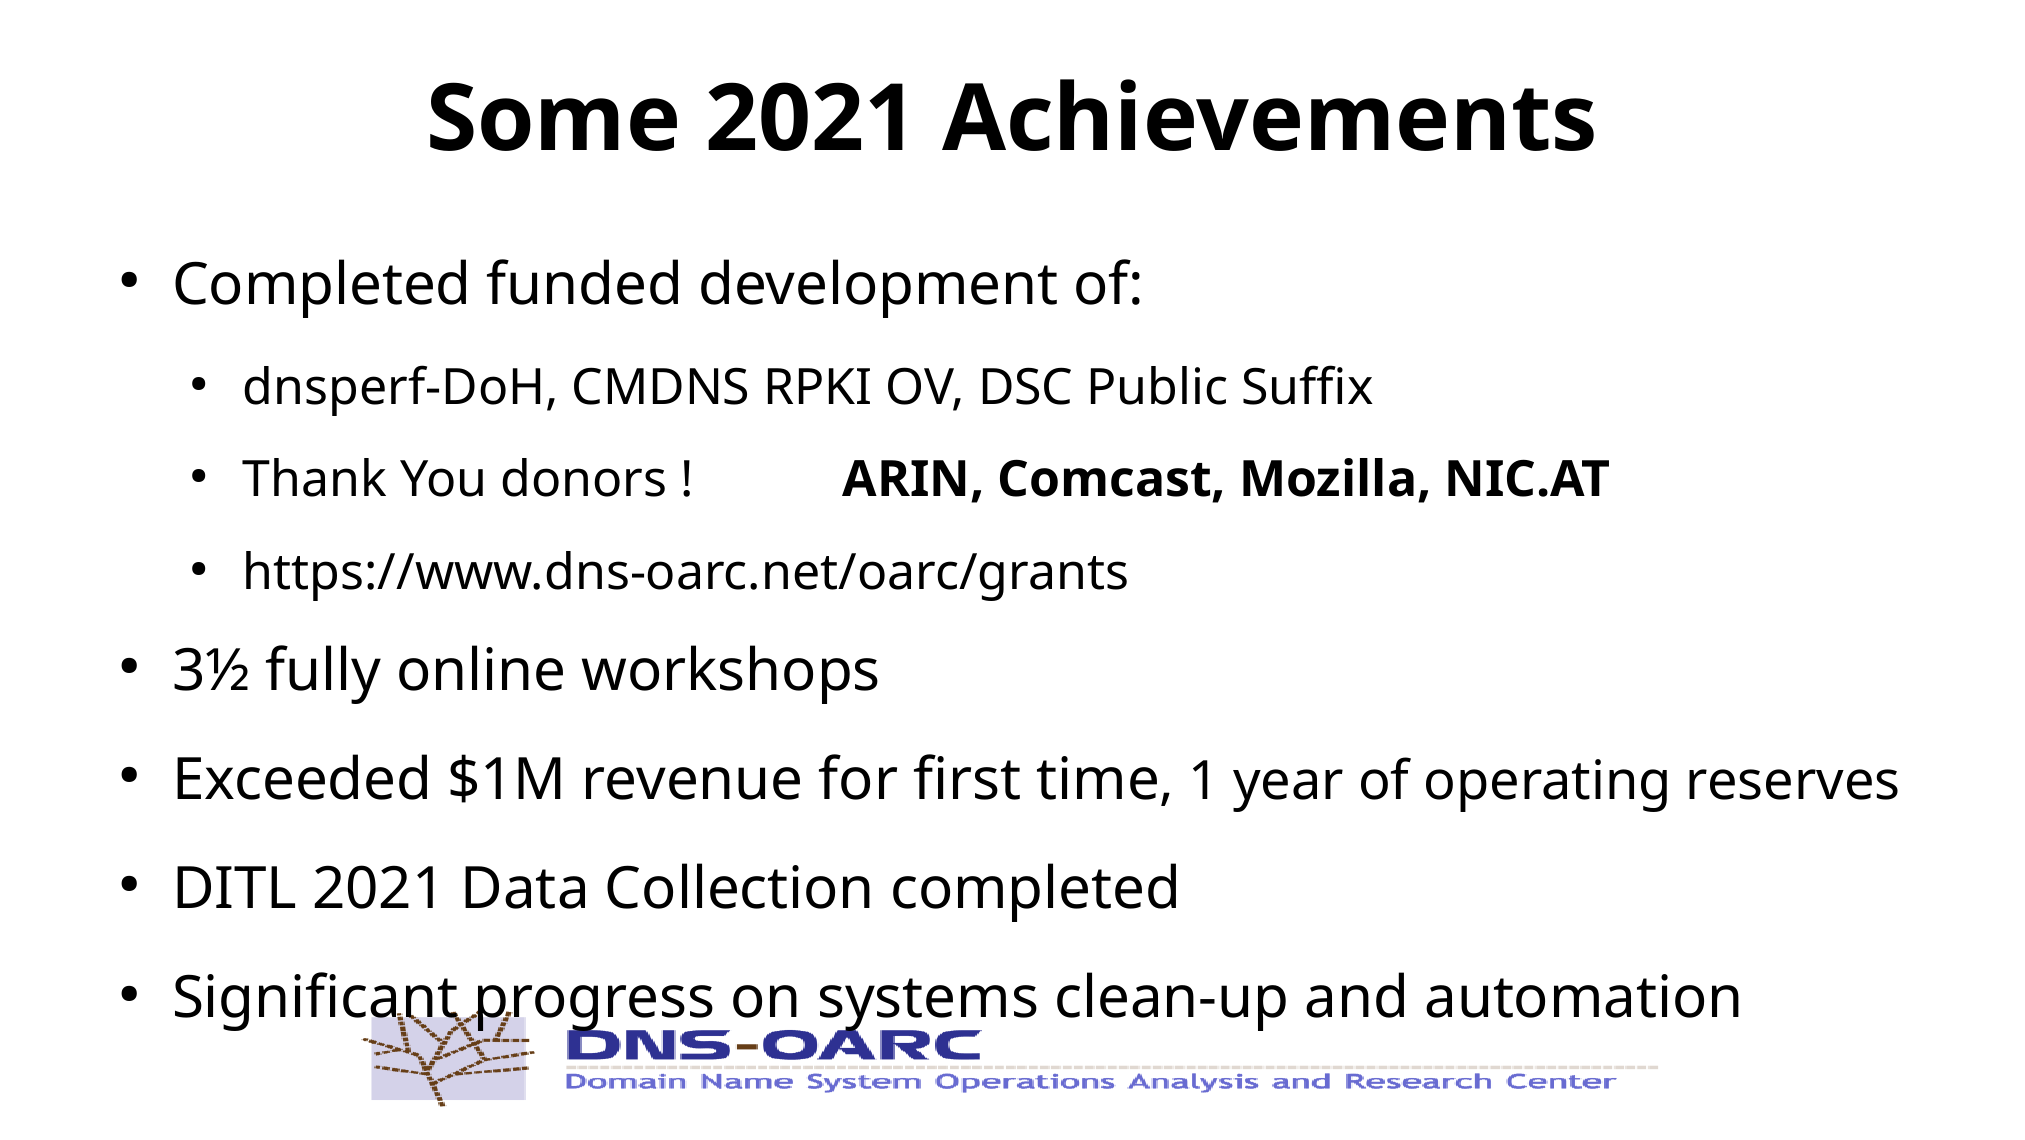

# Some 2021 Achievements
Completed funded development of:
dnsperf-DoH, CMDNS RPKI OV, DSC Public Suffix
Thank You donors !		ARIN, Comcast, Mozilla, NIC.AT
https://www.dns-oarc.net/oarc/grants
3½ fully online workshops
Exceeded $1M revenue for first time, 1 year of operating reserves
DITL 2021 Data Collection completed
Significant progress on systems clean-up and automation